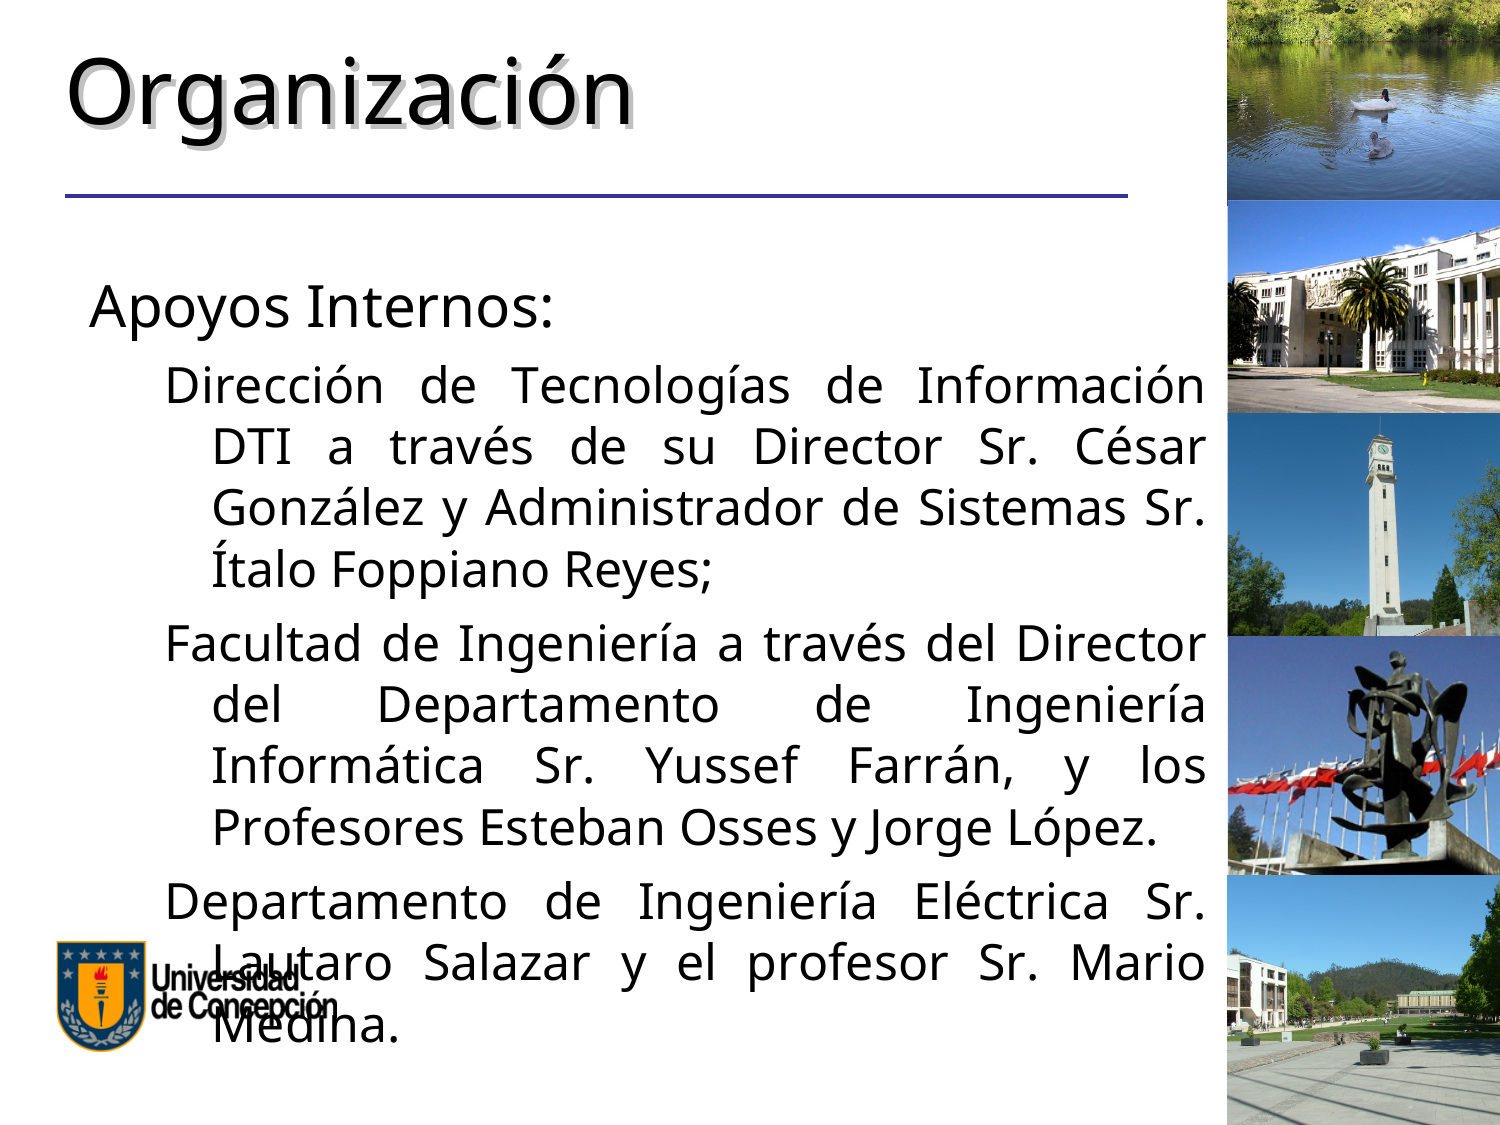

# Organización
Apoyos Internos:
Dirección de Tecnologías de Información DTI a través de su Director Sr. César González y Administrador de Sistemas Sr. Ítalo Foppiano Reyes;
Facultad de Ingeniería a través del Director del Departamento de Ingeniería Informática Sr. Yussef Farrán, y los Profesores Esteban Osses y Jorge López.
Departamento de Ingeniería Eléctrica Sr. Lautaro Salazar y el profesor Sr. Mario Medina.